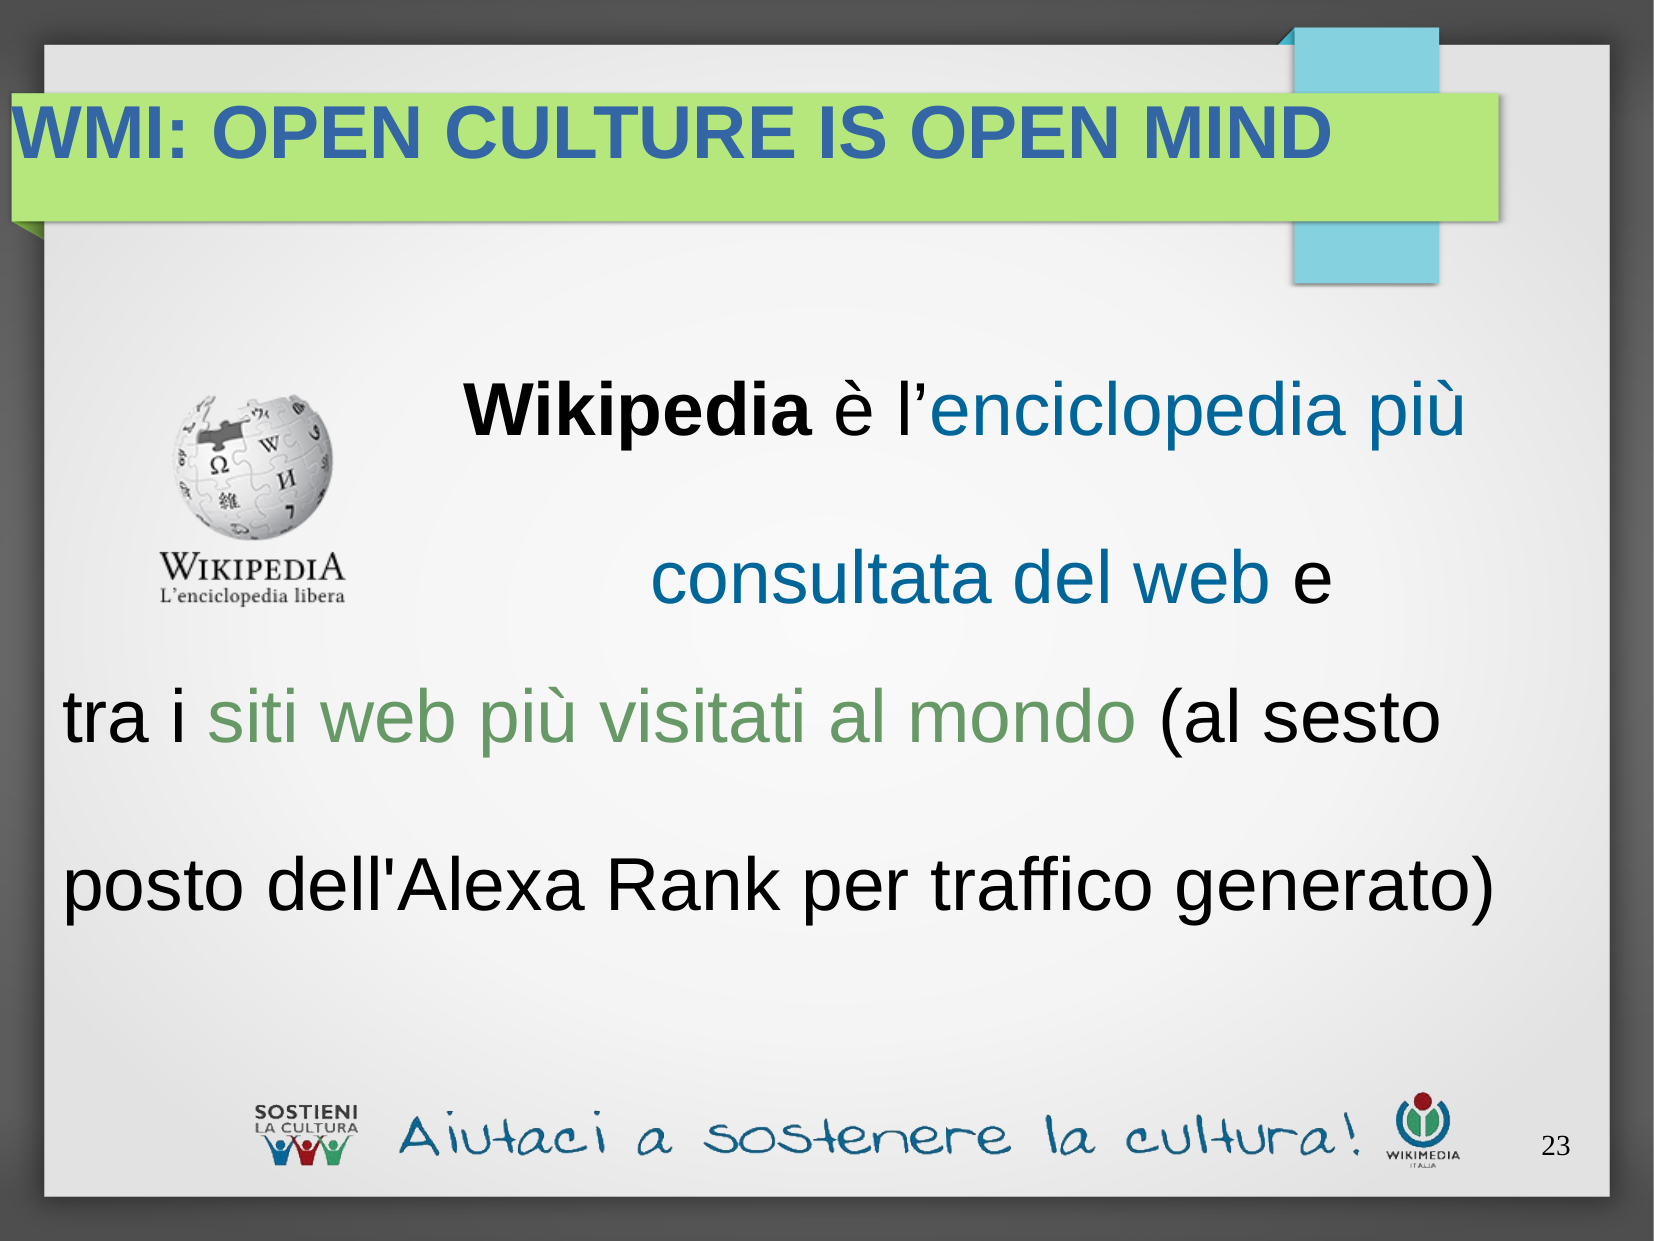

# WMI: OPEN CULTURE IS OPEN MIND
Wikipedia è l’enciclopedia più
 consultata del web e
tra i siti web più visitati al mondo (al sesto
posto dell'Alexa Rank per traffico generato)
23